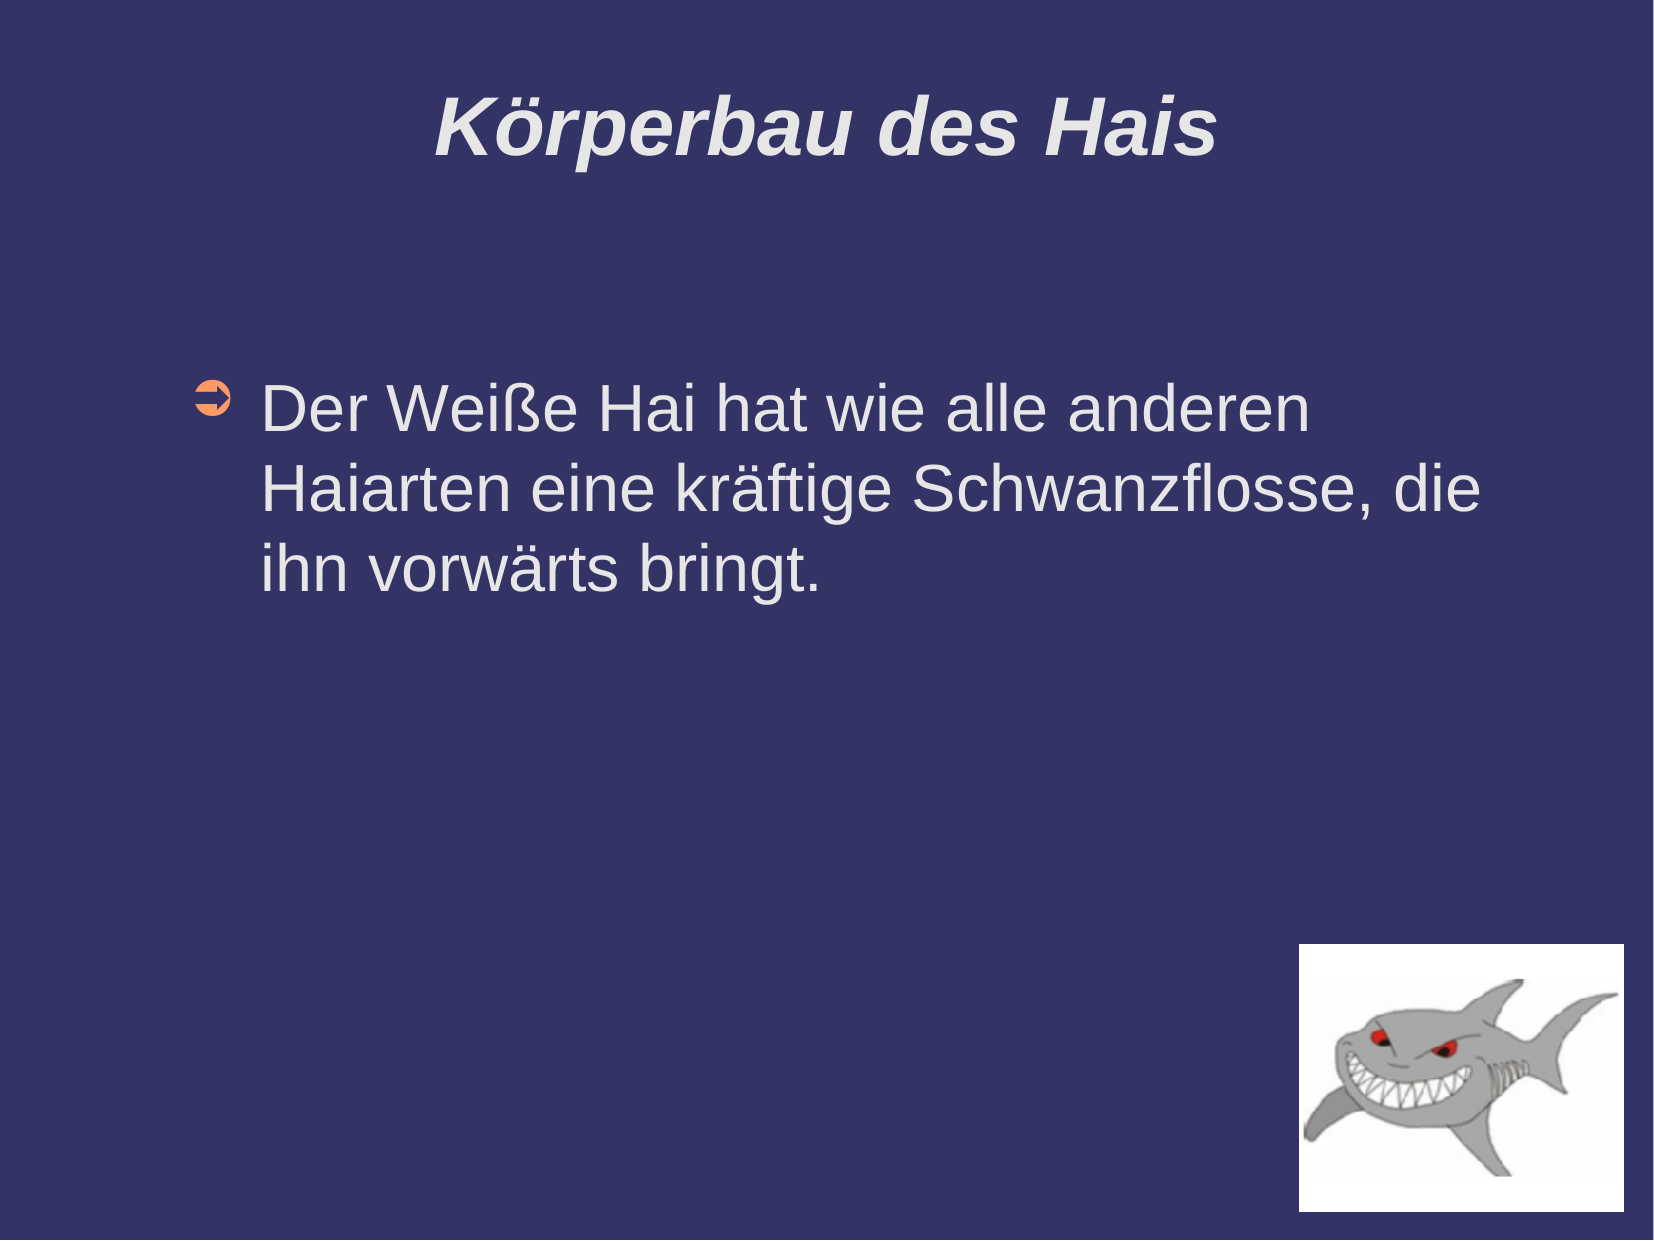

# Körperbau des Hais
Der Weiße Hai hat wie alle anderen Haiarten eine kräftige Schwanzflosse, die ihn vorwärts bringt.